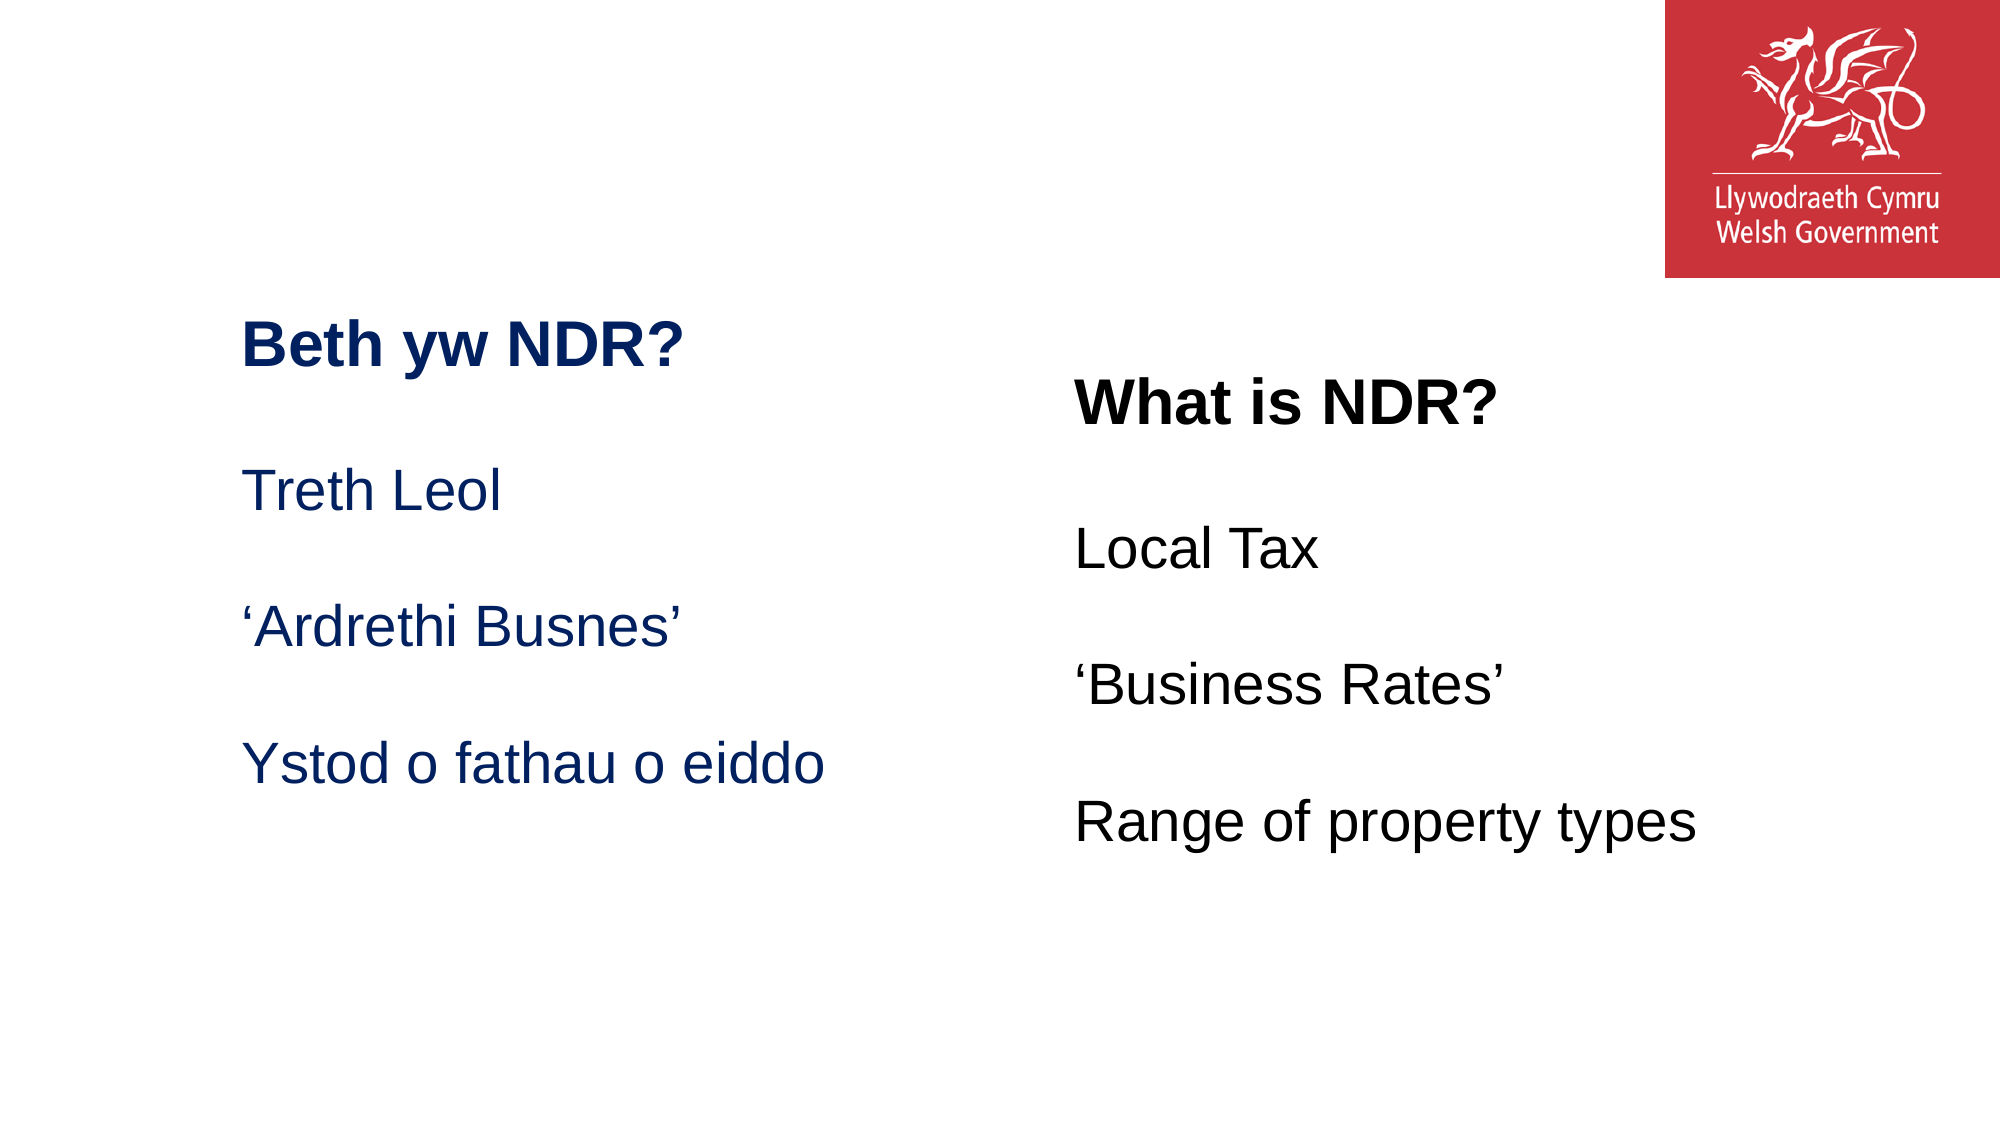

Beth yw NDR?
Treth Leol
‘Ardrethi Busnes’
Ystod o fathau o eiddo
What is NDR?
Local Tax
‘Business Rates’
Range of property types